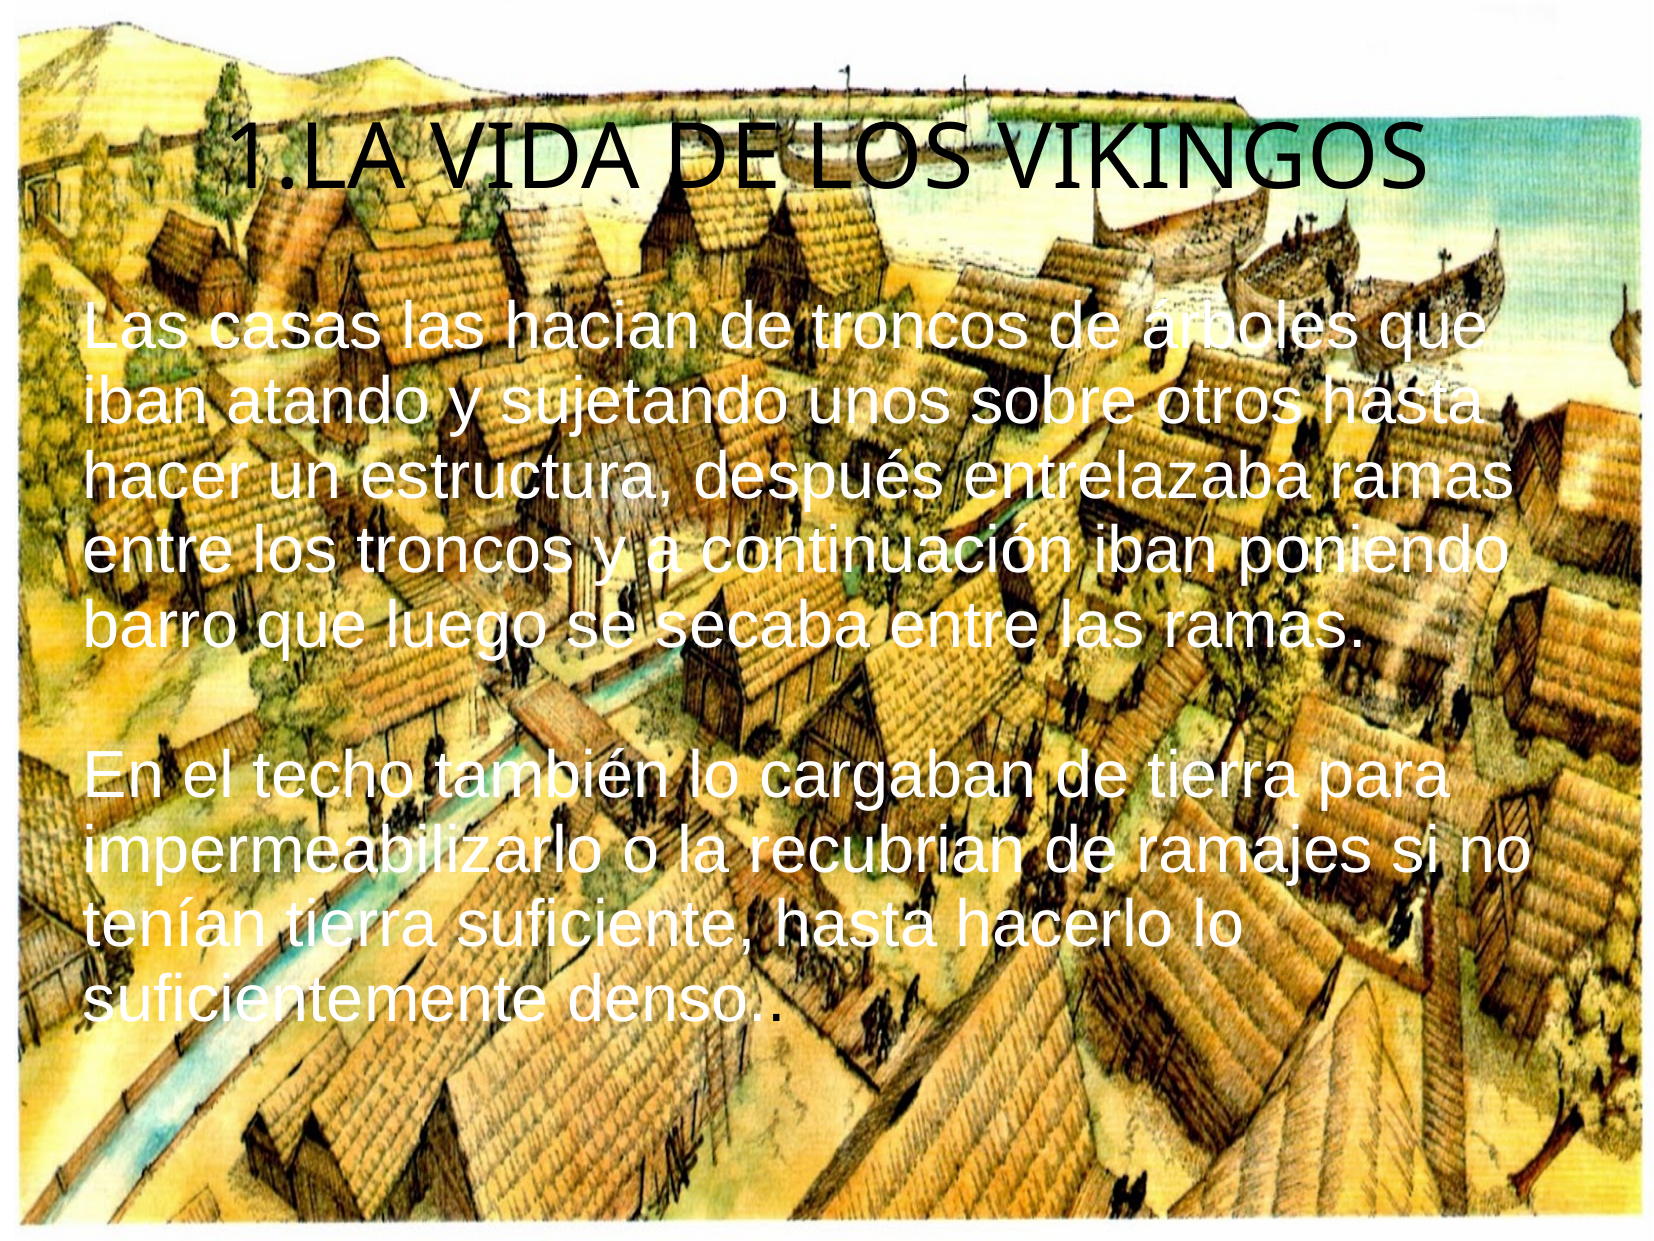

# 1.LA VIDA DE LOS VIKINGOS
Las casas las hacian de troncos de árboles que iban atando y sujetando unos sobre otros hasta hacer un estructura, después entrelazaba ramas entre los troncos y a continuación iban poniendo barro que luego se secaba entre las ramas.
En el techo también lo cargaban de tierra para impermeabilizarlo o la recubrian de ramajes si no tenían tierra suficiente, hasta hacerlo lo suficientemente denso..